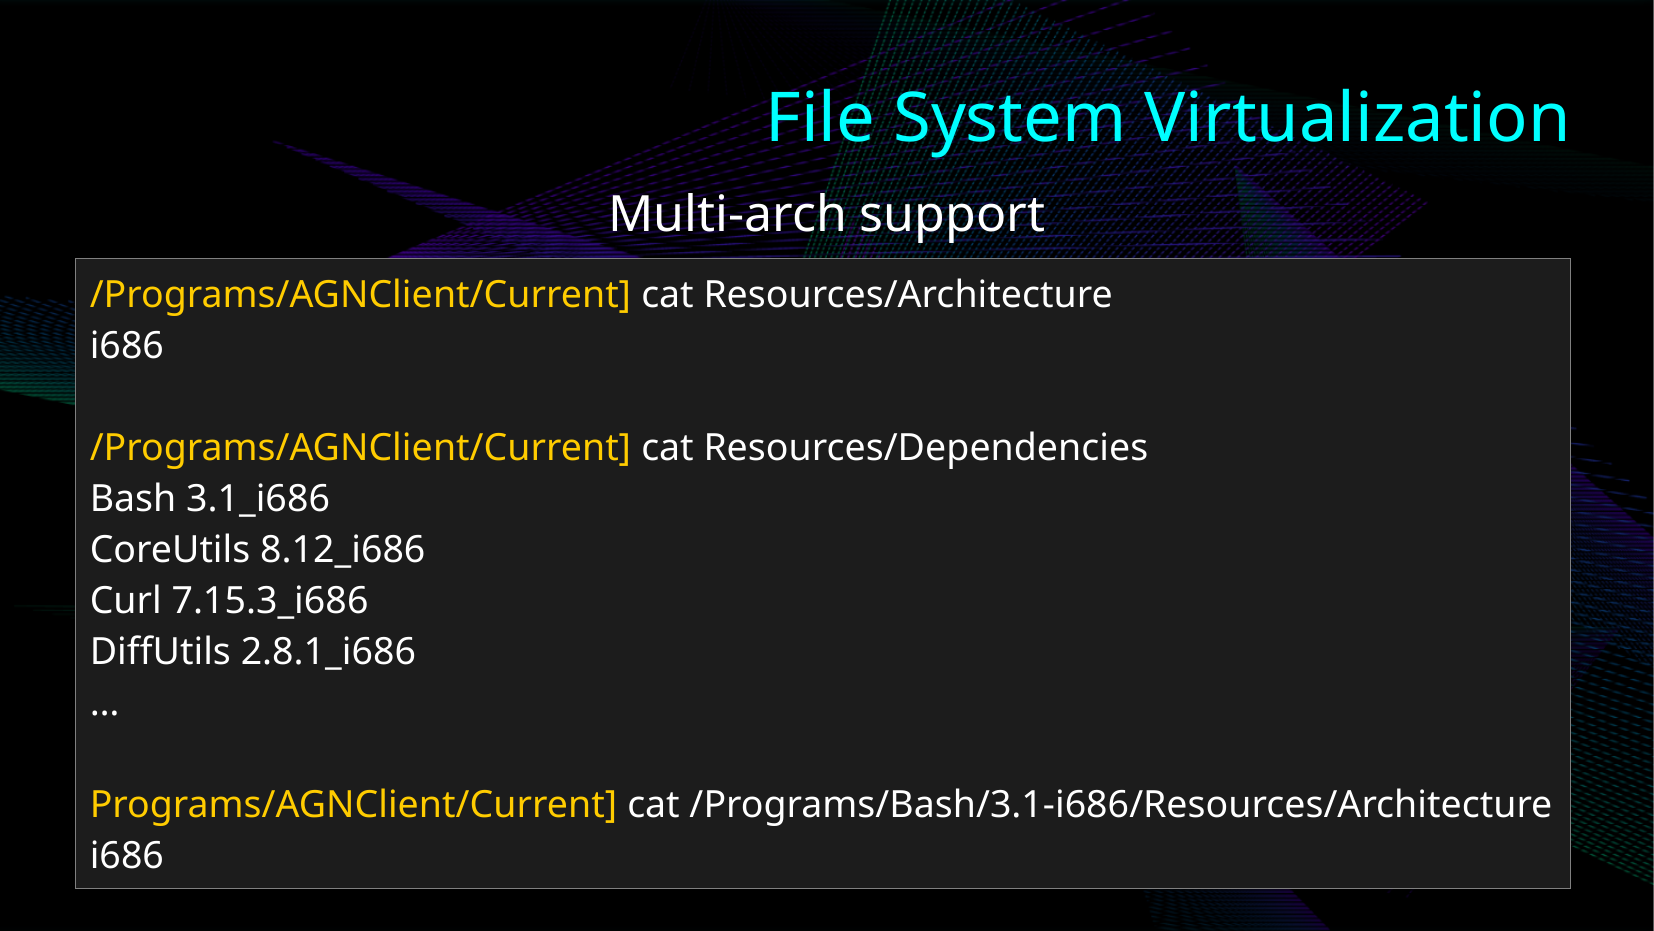

# File System Virtualization
Multi-arch support
/Programs/AGNClient/Current] cat Resources/Architecture
i686
/Programs/AGNClient/Current] cat Resources/Dependencies
Bash 3.1_i686
CoreUtils 8.12_i686
Curl 7.15.3_i686
DiffUtils 2.8.1_i686
…
Programs/AGNClient/Current] cat /Programs/Bash/3.1-i686/Resources/Architecture
i686